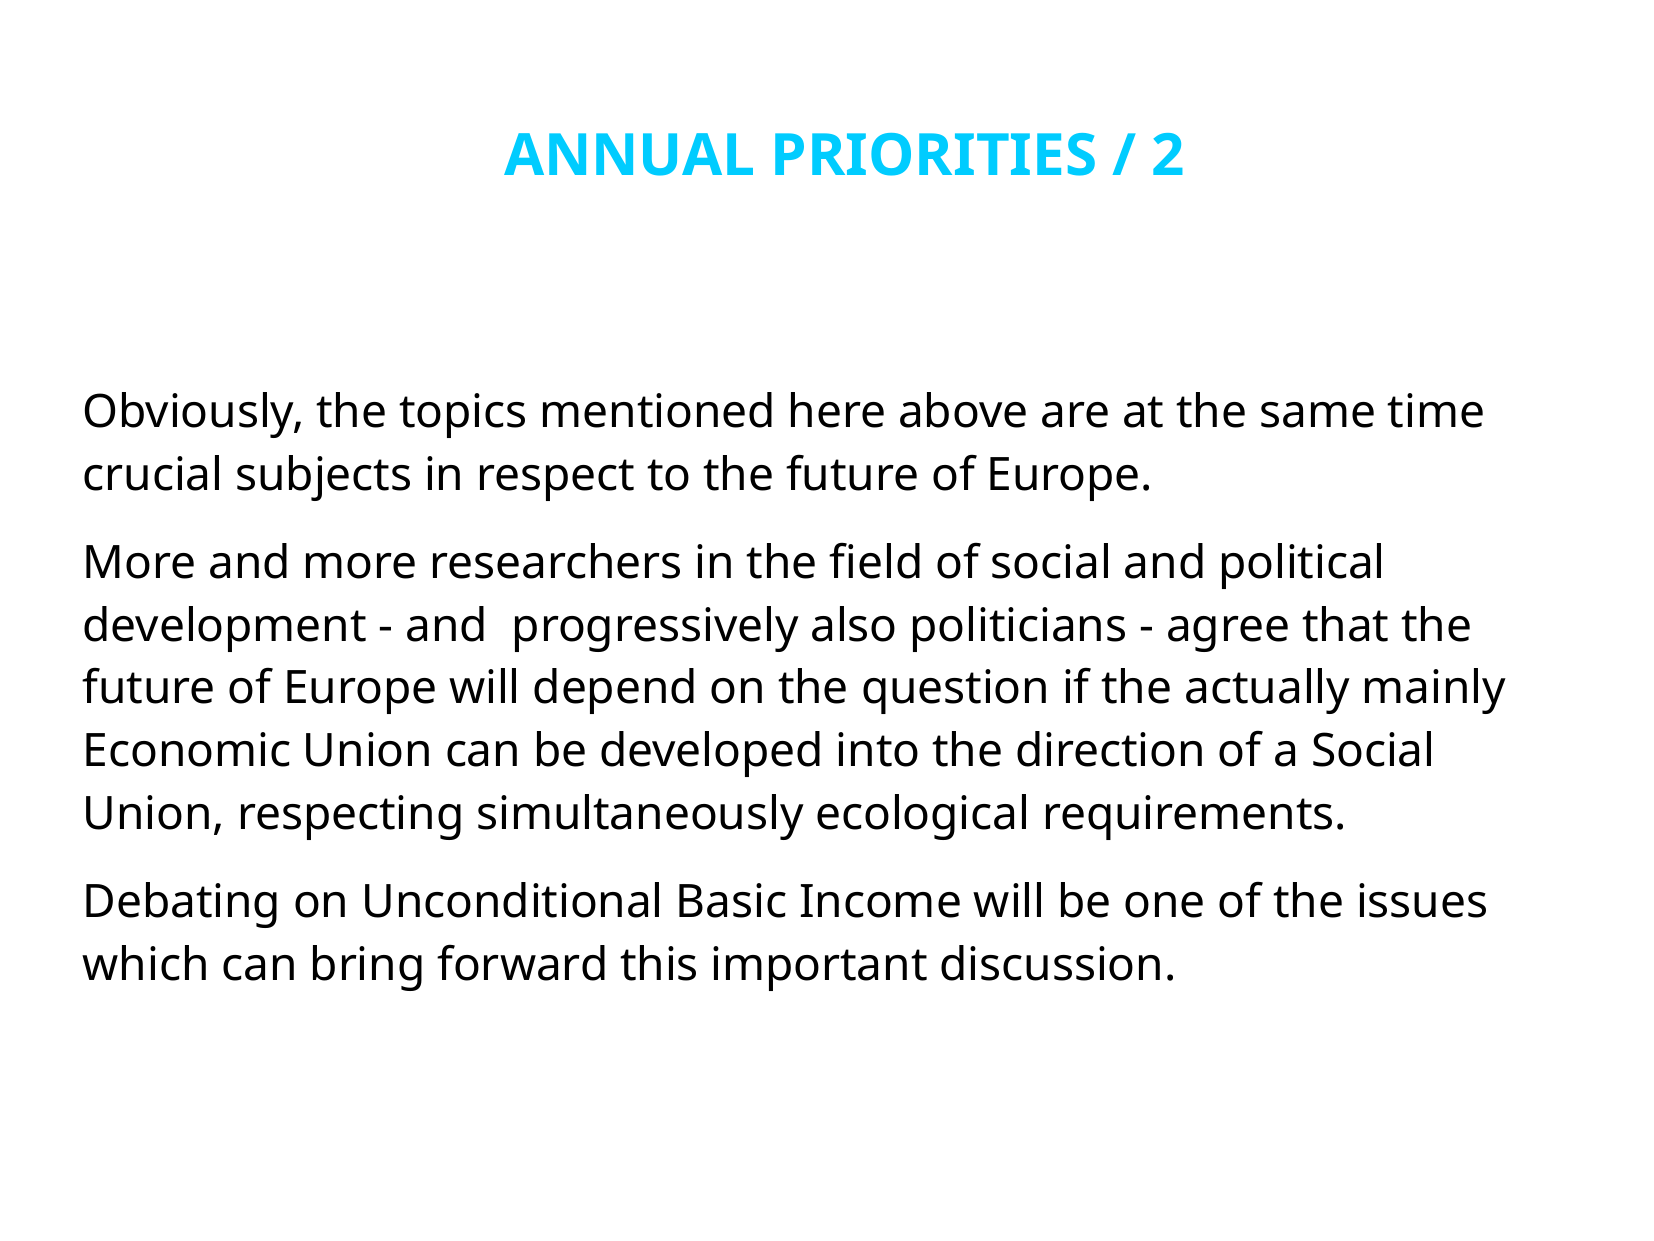

# ANNUAL PRIORITIES / 2
Obviously, the topics mentioned here above are at the same time crucial subjects in respect to the future of Europe.
More and more researchers in the field of social and political development - and progressively also politicians - agree that the future of Europe will depend on the question if the actually mainly Economic Union can be developed into the direction of a Social Union, respecting simultaneously ecological requirements.
Debating on Unconditional Basic Income will be one of the issues which can bring forward this important discussion.